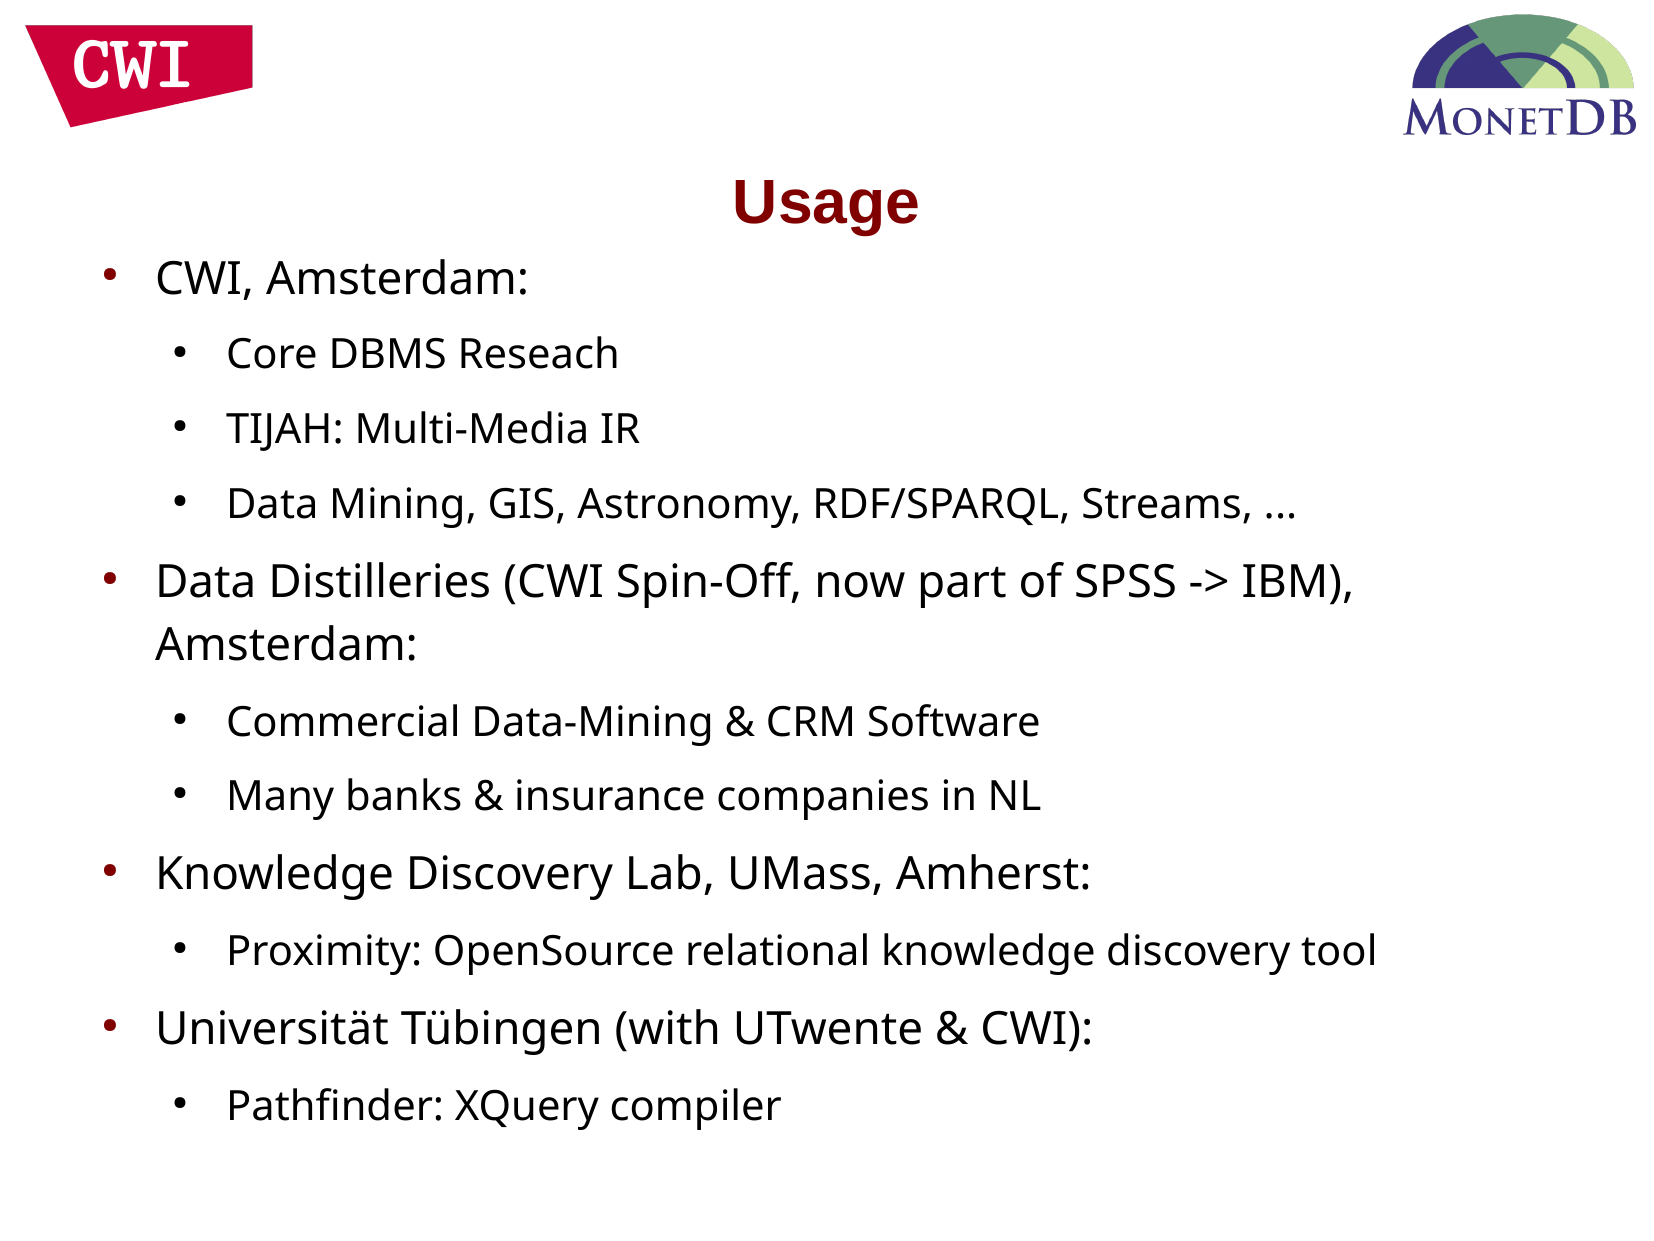

# Usage
CWI, Amsterdam:
Core DBMS Reseach
TIJAH: Multi-Media IR
Data Mining, GIS, Astronomy, RDF/SPARQL, Streams, ...
Data Distilleries (CWI Spin-Off, now part of SPSS -> IBM), Amsterdam:
Commercial Data-Mining & CRM Software
Many banks & insurance companies in NL
Knowledge Discovery Lab, UMass, Amherst:
Proximity: OpenSource relational knowledge discovery tool
Universität Tübingen (with UTwente & CWI):
Pathfinder: XQuery compiler